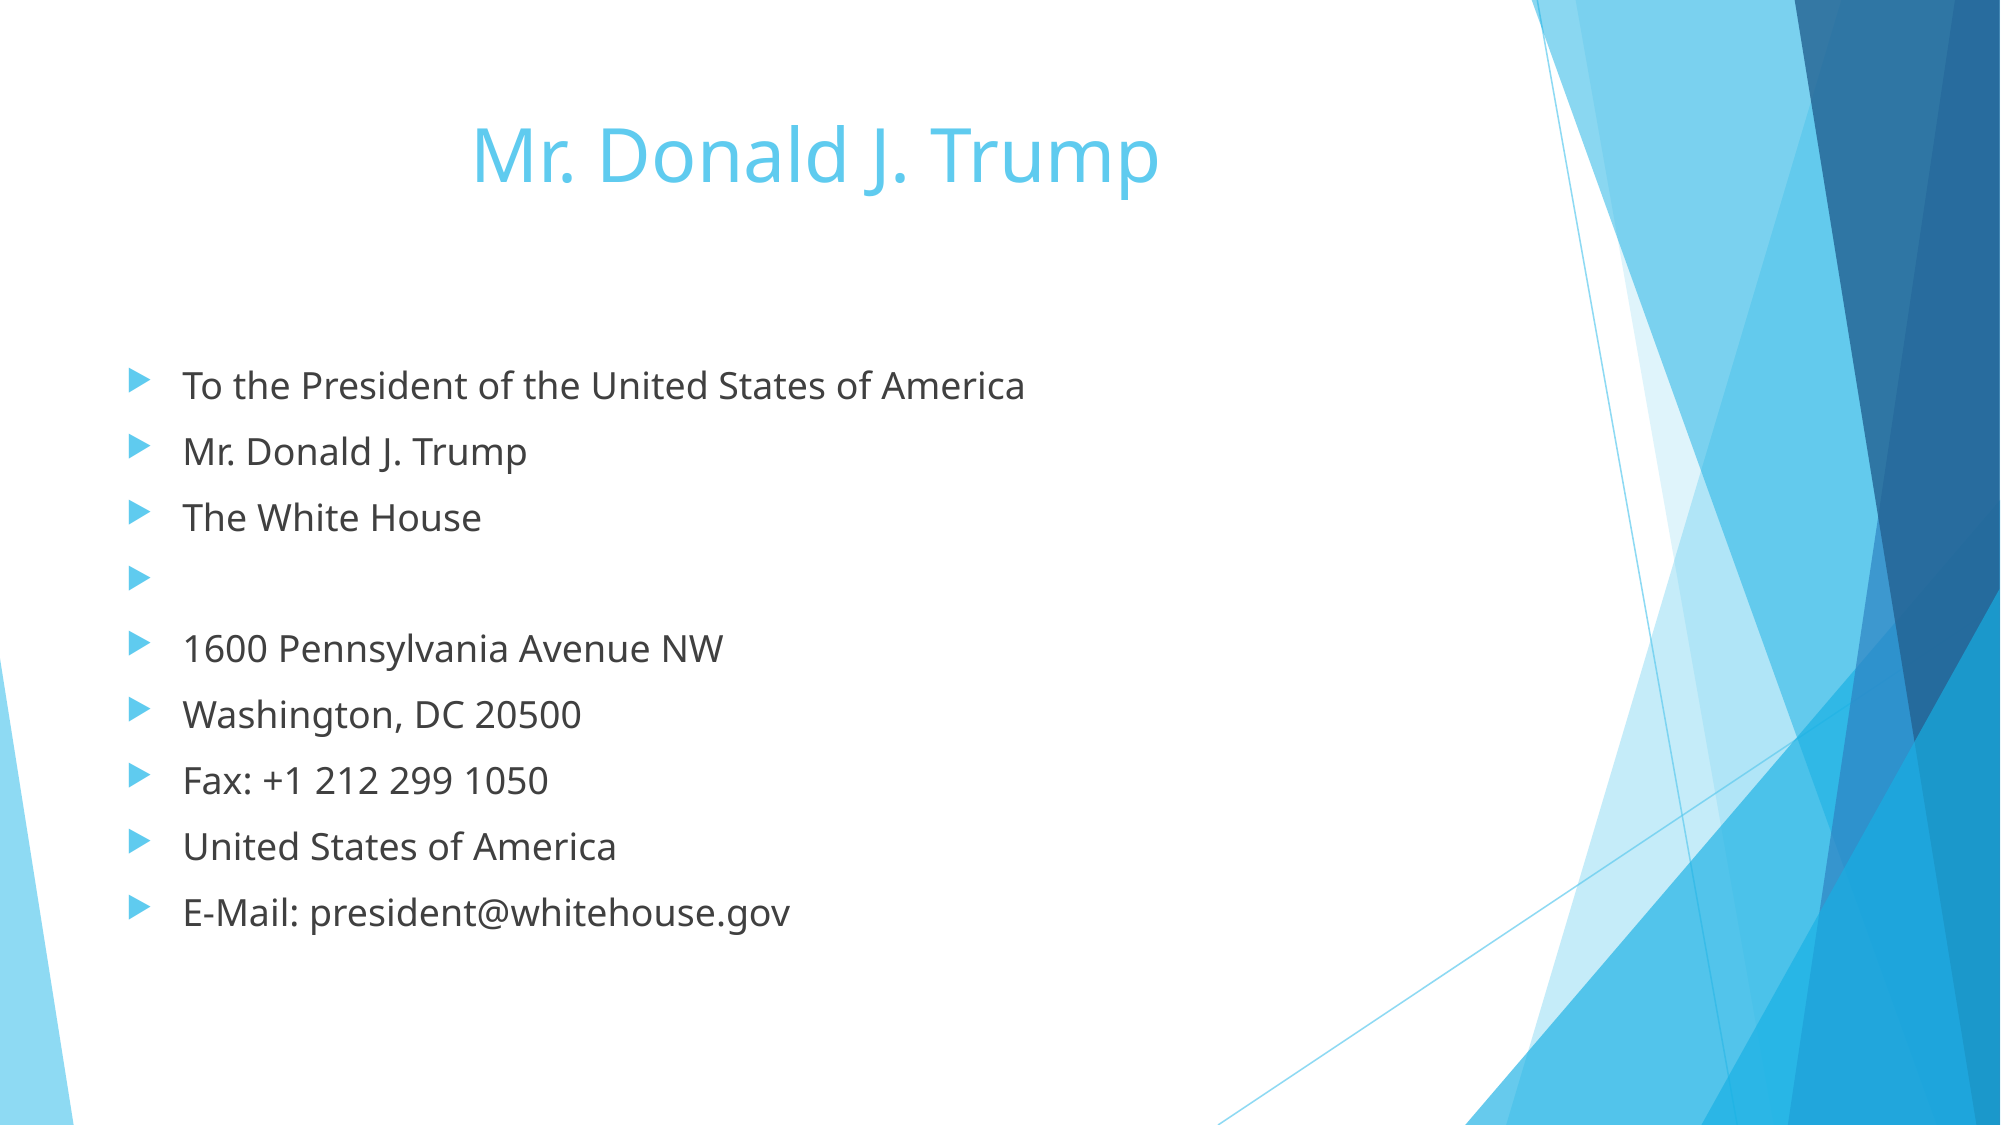

# Mr. Donald J. Trump
To the President of the United States of America
Mr. Donald J. Trump
The White House
1600 Pennsylvania Avenue NW
Washington, DC 20500
Fax: +1 212 299 1050
United States of America
E-Mail: president@whitehouse.gov